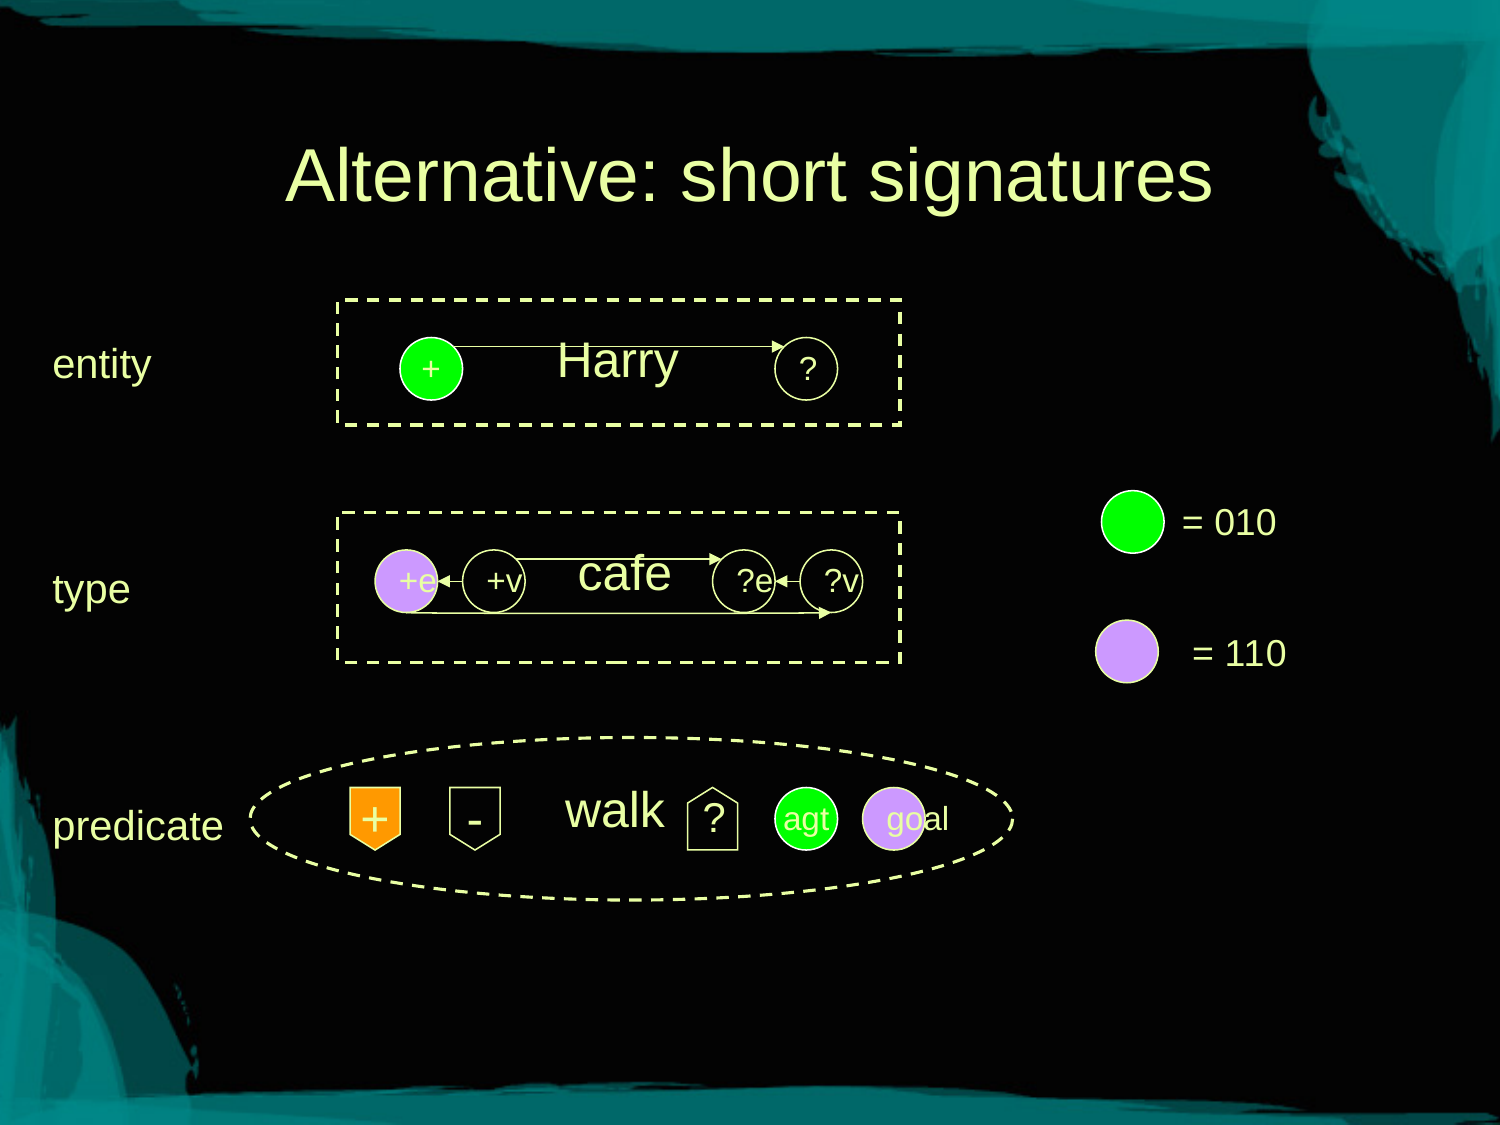

# Alternative: short signatures
 Harry
entity
+
?
= 010
cafe
+e
+v
?e
?v
type
= 110
walk
?
agt
goal
-
+
predicate